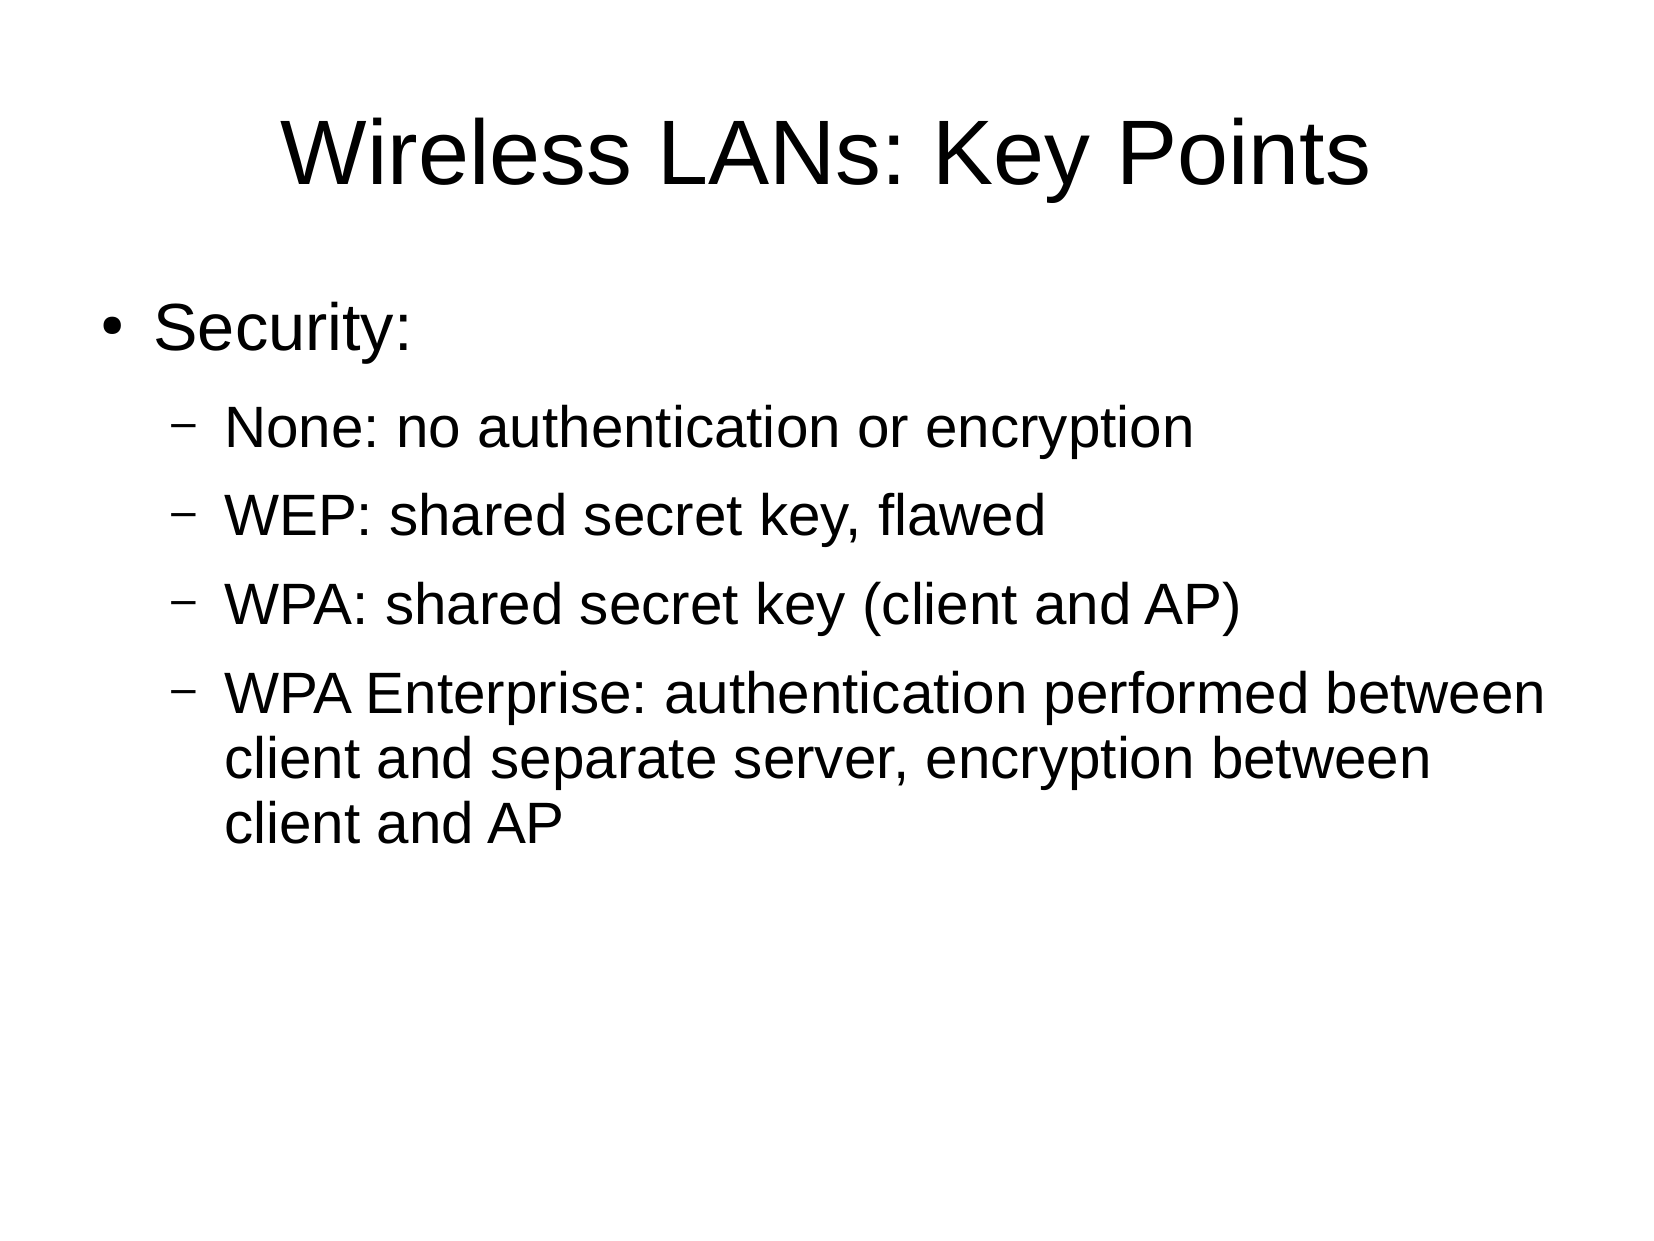

# Wireless LANs: Key Points
Security:
None: no authentication or encryption
WEP: shared secret key, flawed
WPA: shared secret key (client and AP)
WPA Enterprise: authentication performed between client and separate server, encryption between client and AP